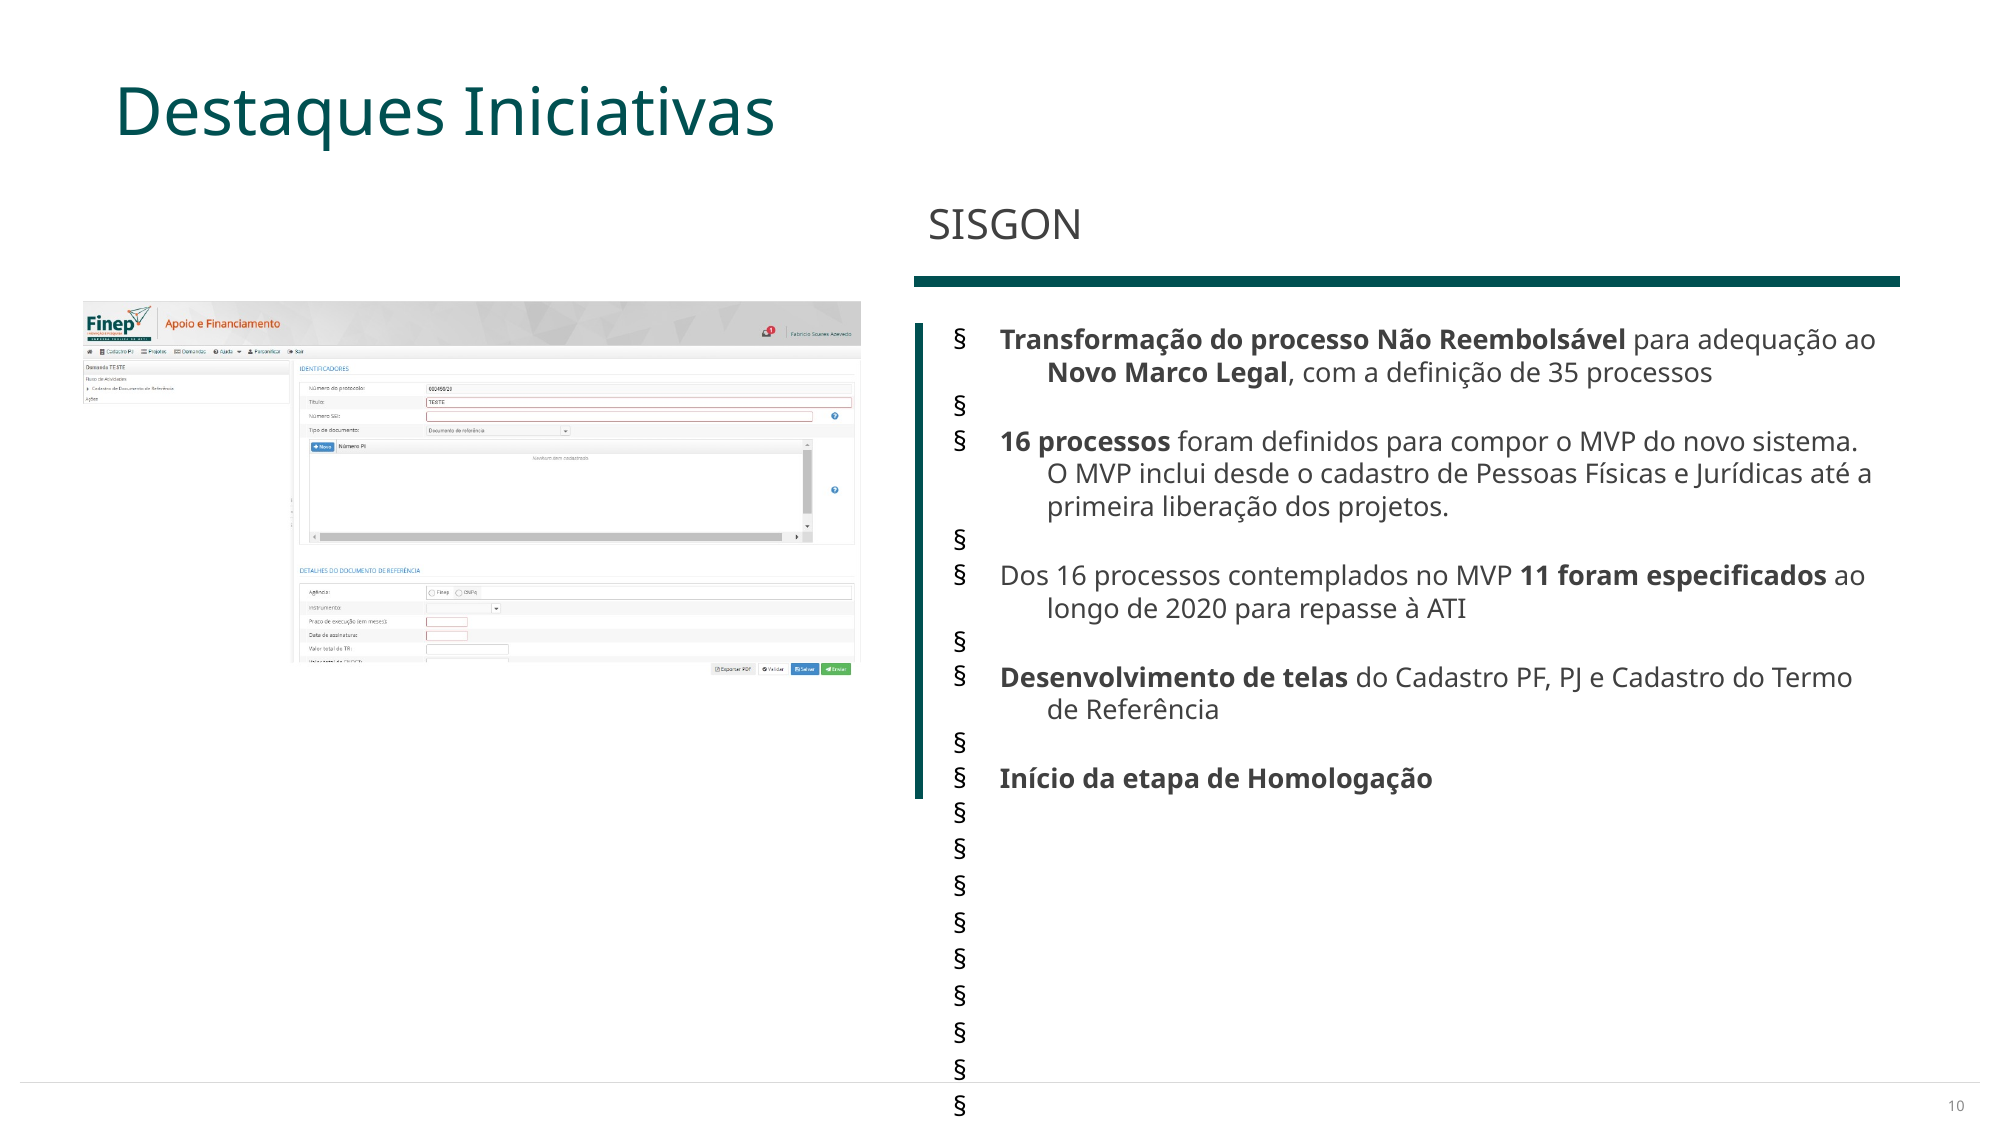

# Destaques Iniciativas
SISGON
Transformação do processo Não Reembolsável para adequação ao Novo Marco Legal, com a definição de 35 processos
16 processos foram definidos para compor o MVP do novo sistema. O MVP inclui desde o cadastro de Pessoas Físicas e Jurídicas até a primeira liberação dos projetos.
Dos 16 processos contemplados no MVP 11 foram especificados ao longo de 2020 para repasse à ATI
Desenvolvimento de telas do Cadastro PF, PJ e Cadastro do Termo de Referência
Início da etapa de Homologação